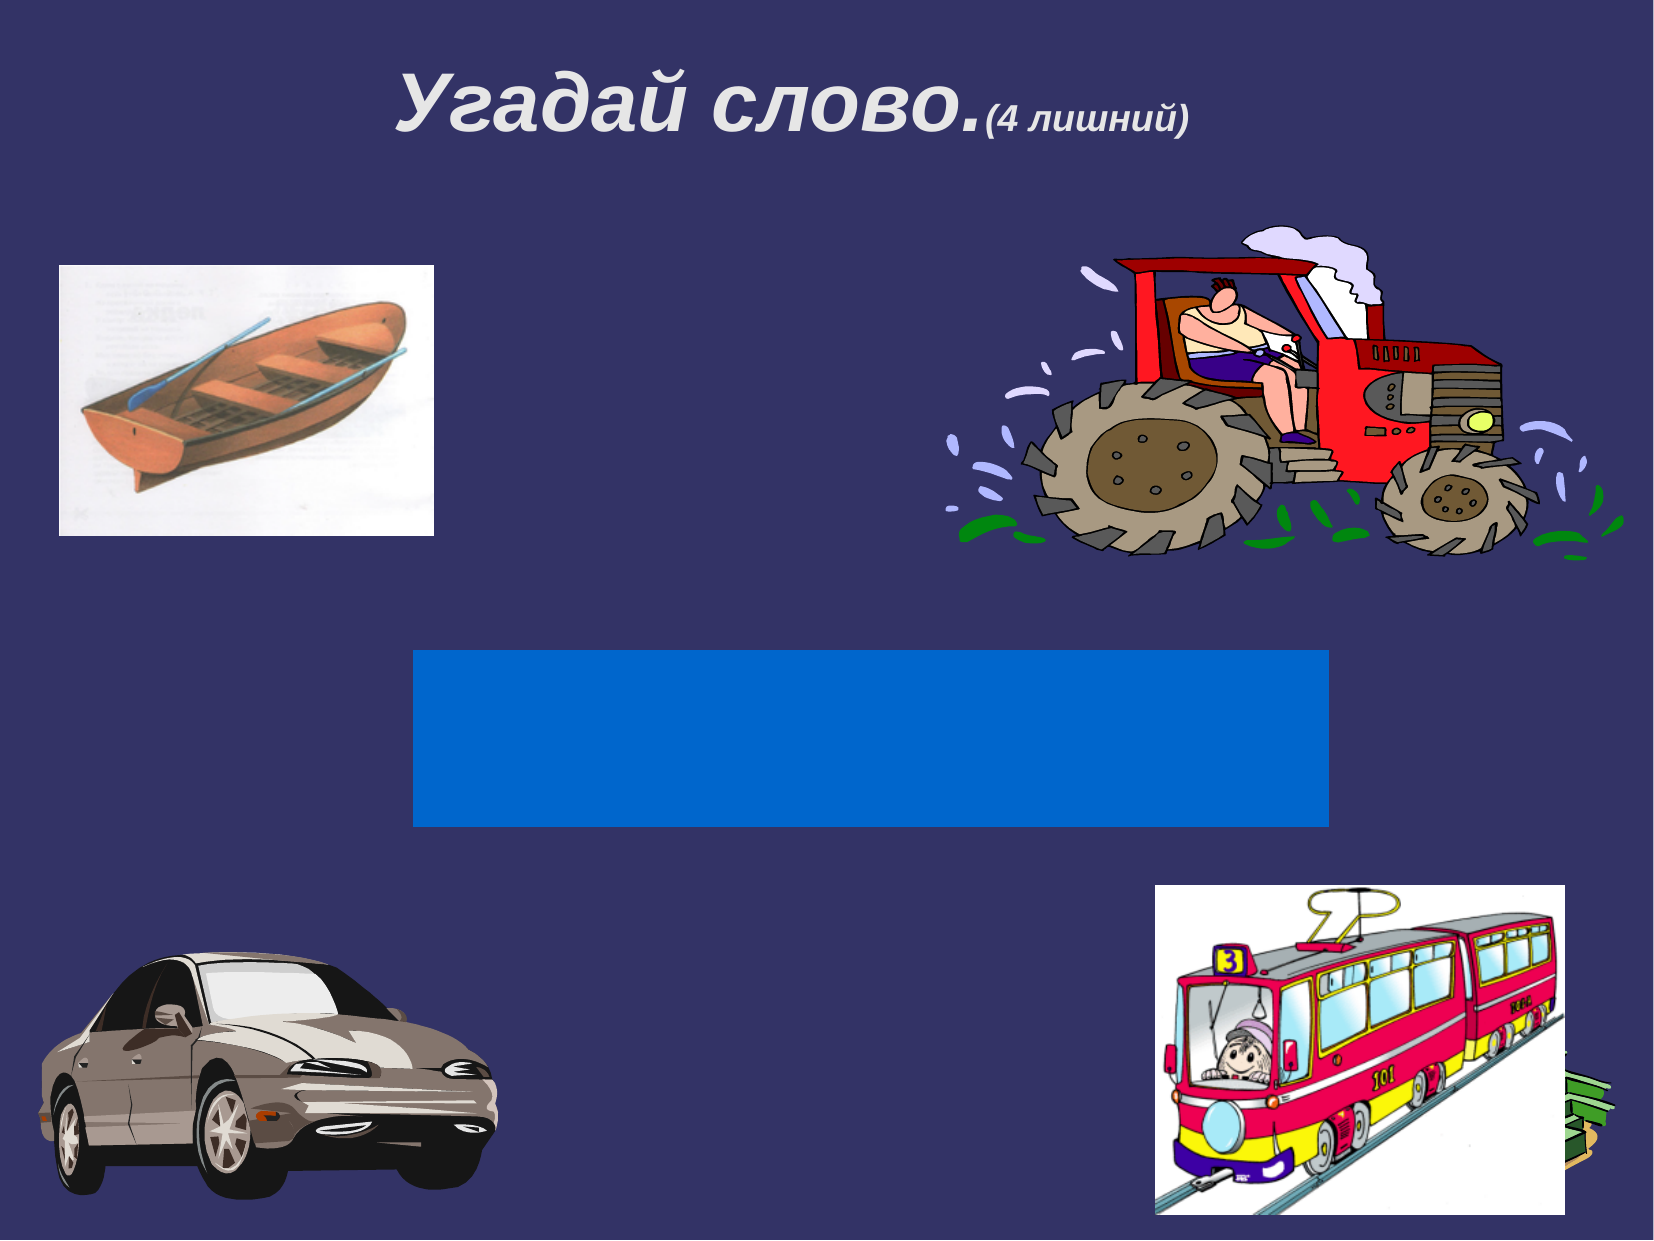

# Угадай слово.(4 лишний)
| | | | | | |
| --- | --- | --- | --- | --- | --- |